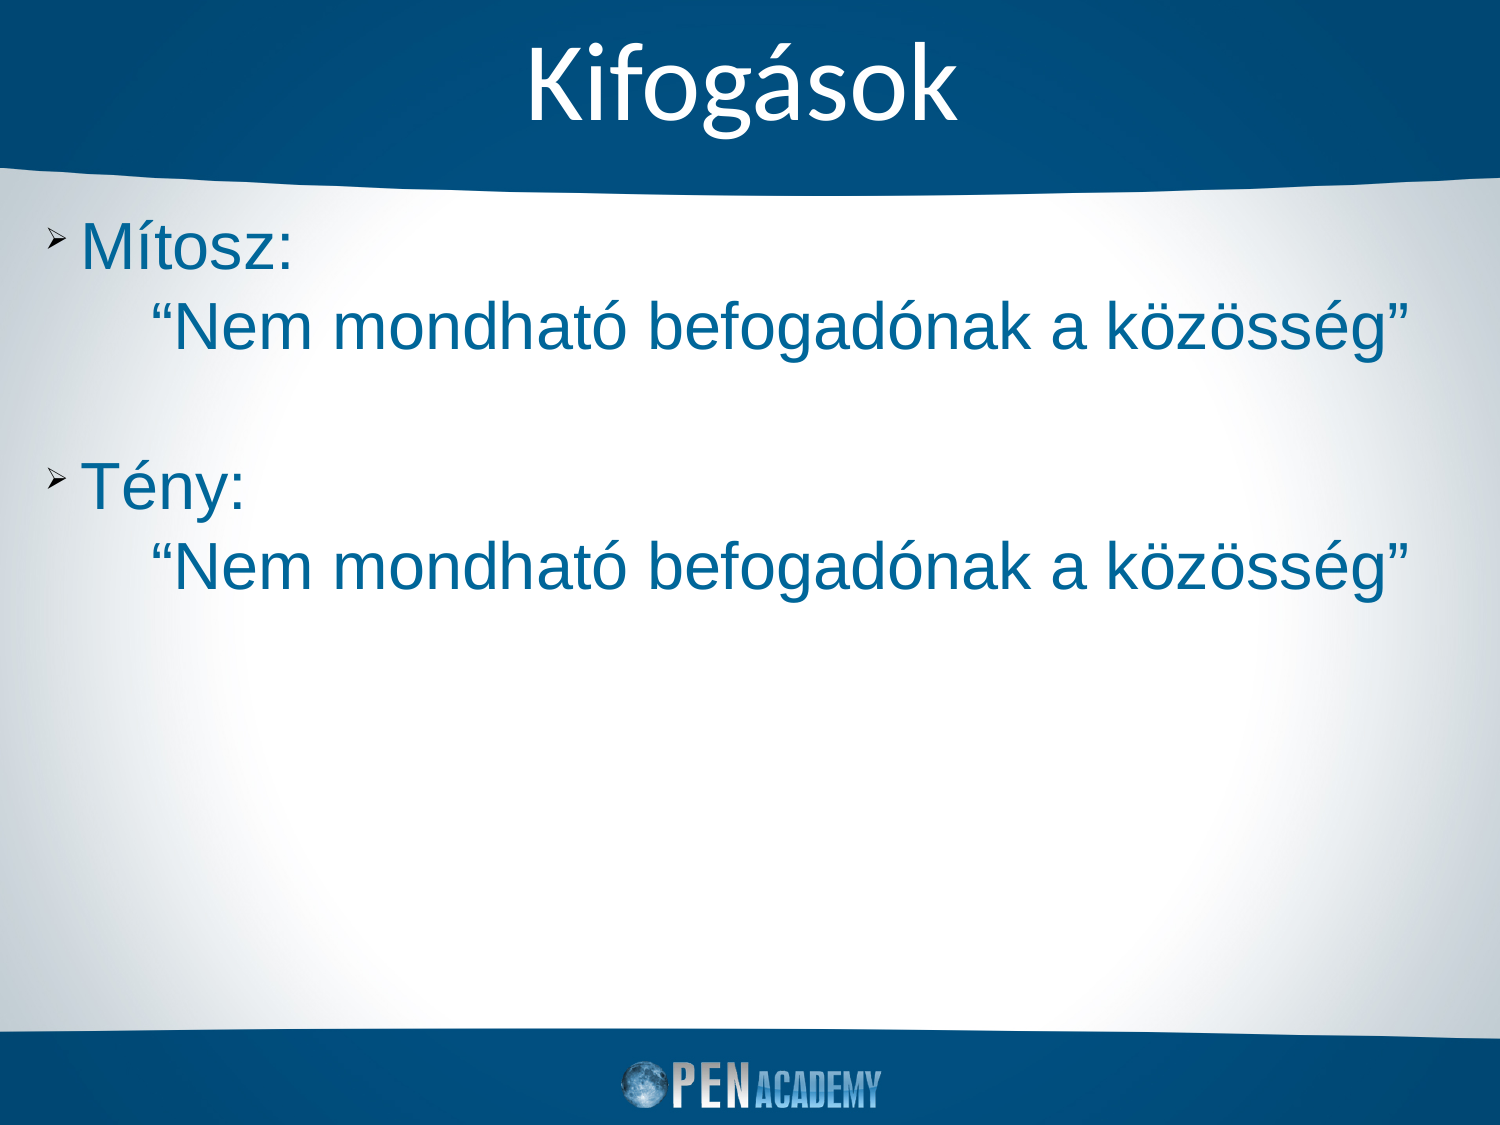

# Kifogások
Mítosz:
“Nem mondható befogadónak a közösség”
Tény:
“Nem mondható befogadónak a közösség”